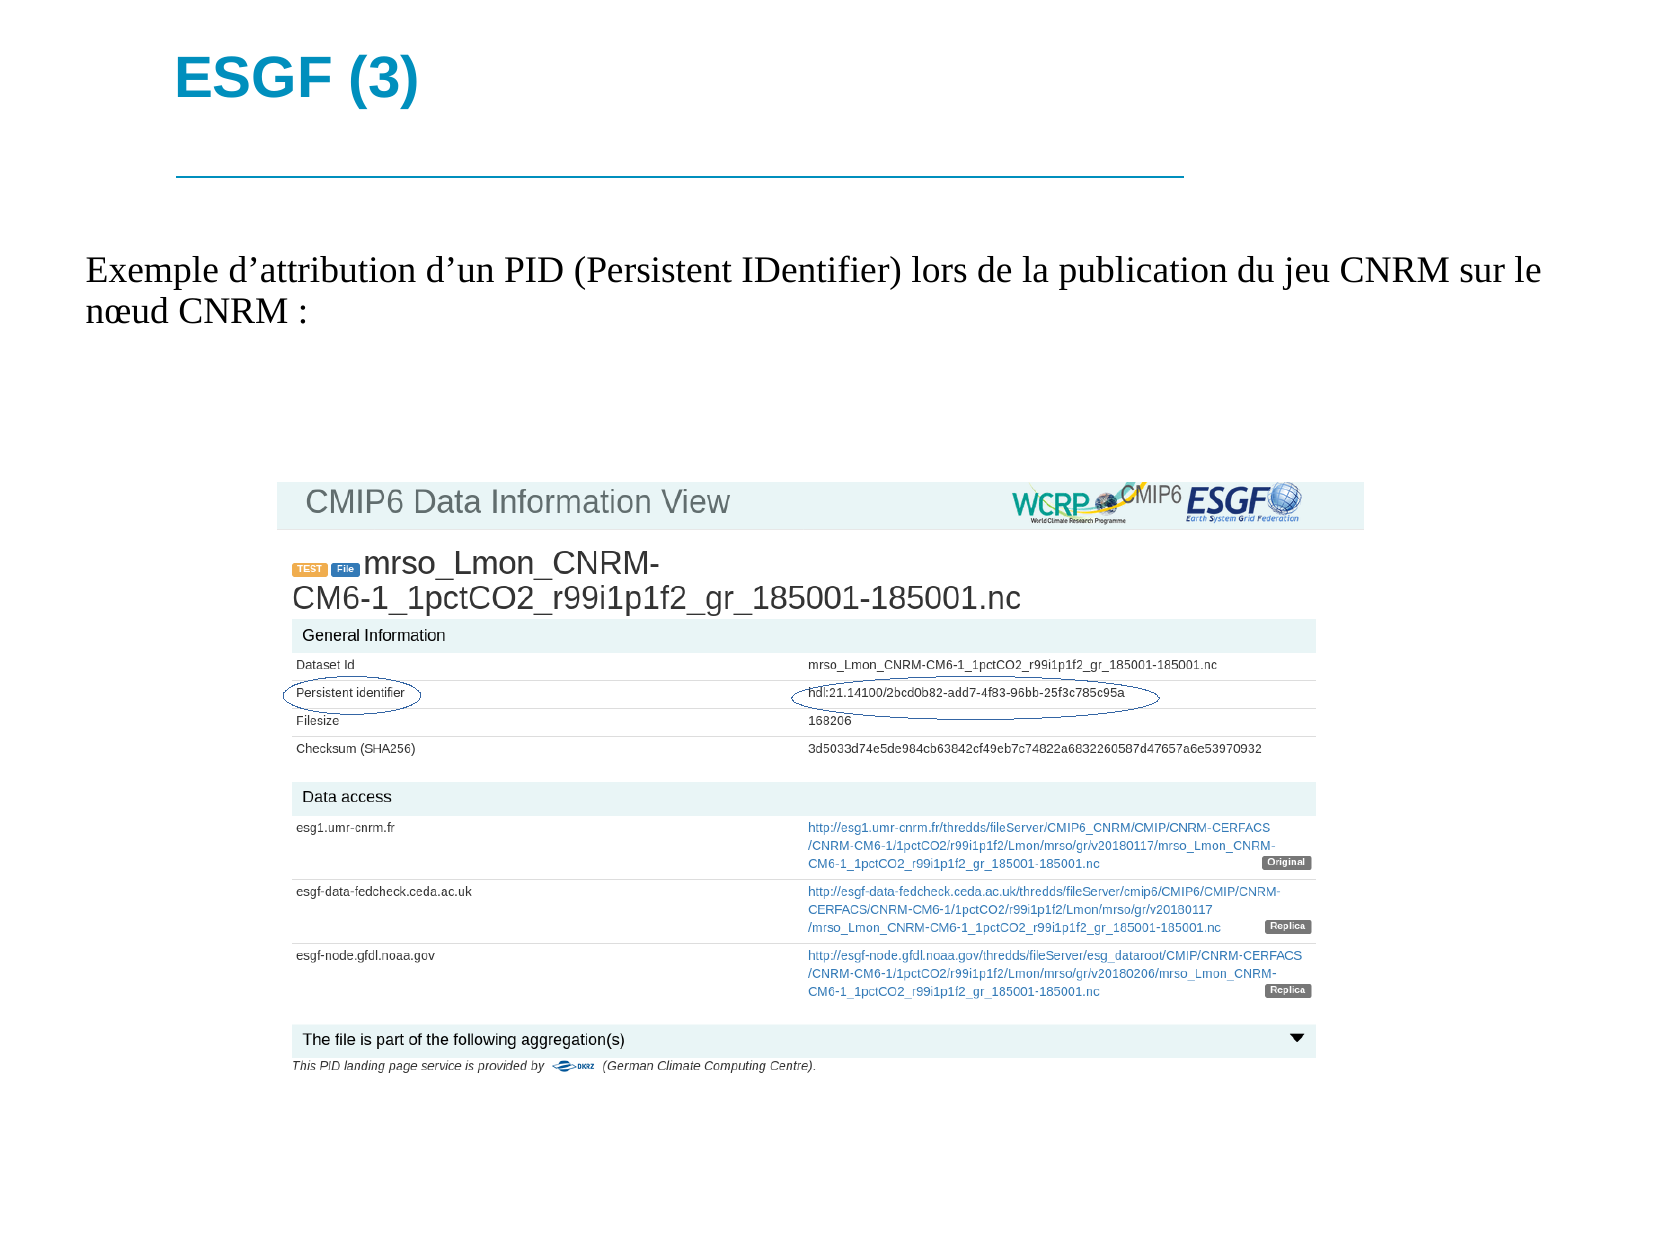

# ESGF (3)
Exemple d’attribution d’un PID (Persistent IDentifier) lors de la publication du jeu CNRM sur le nœud CNRM :
CMIP6-Tech - 13 février 2018